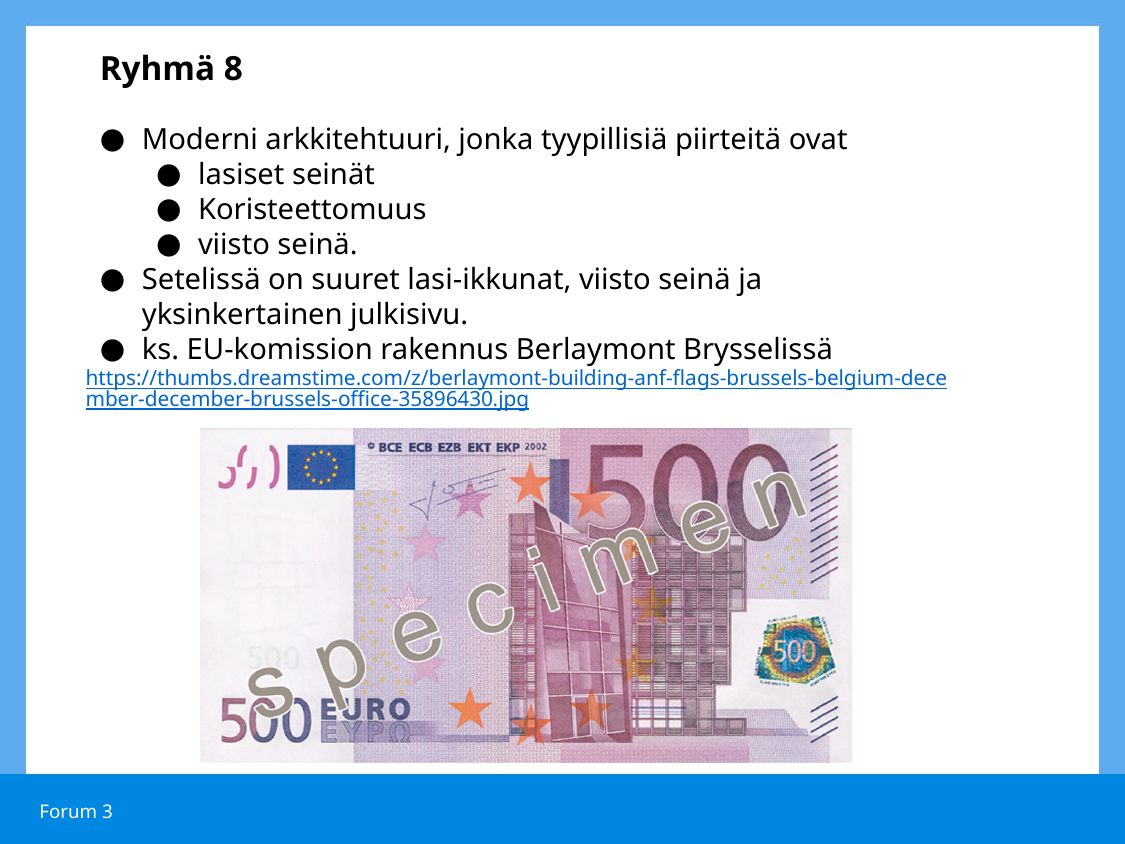

# Ryhmä 8
Moderni arkkitehtuuri, jonka tyypillisiä piirteitä ovat
lasiset seinät
Koristeettomuus
viisto seinä.
Setelissä on suuret lasi-ikkunat, viisto seinä ja yksinkertainen julkisivu.
ks. EU-komission rakennus Berlaymont Brysselissä
https://thumbs.dreamstime.com/z/berlaymont-building-anf-flags-brussels-belgium-december-december-brussels-office-35896430.jpg